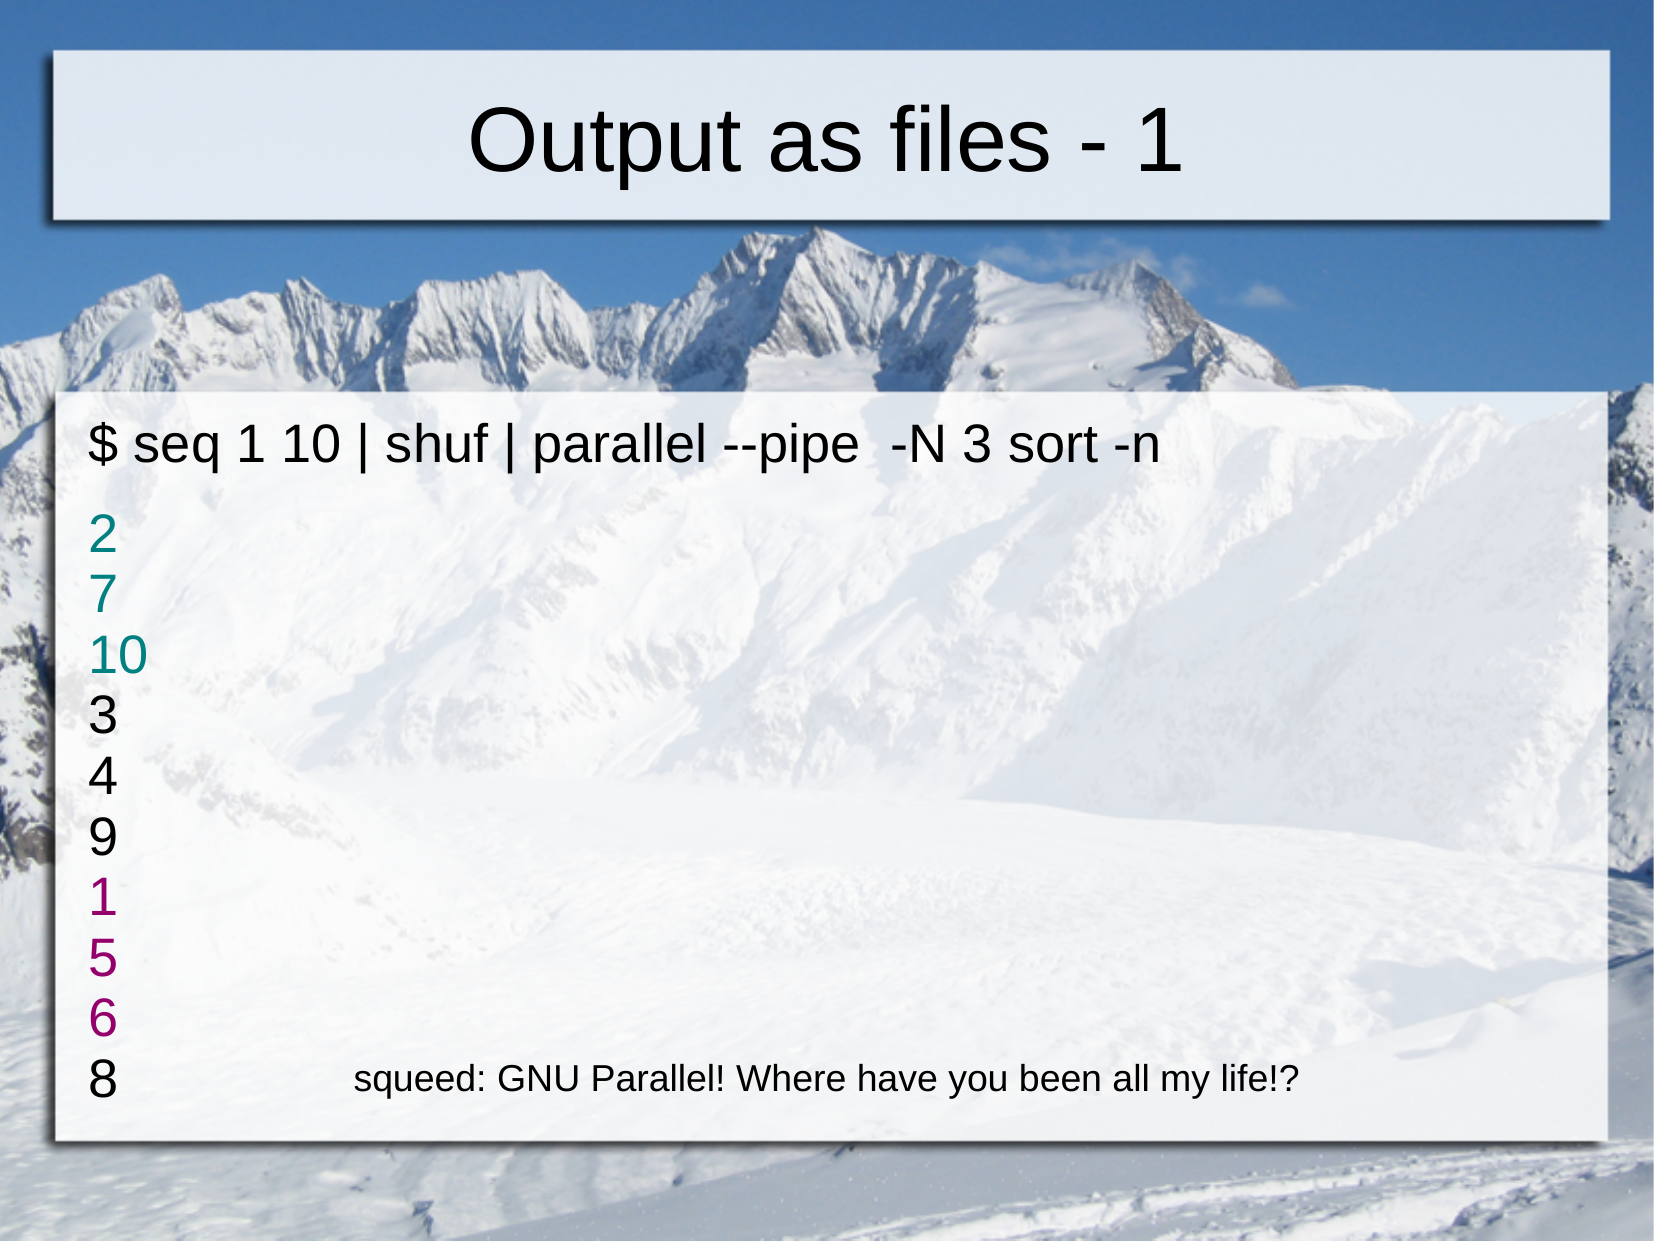

# Output as files - 1
$ seq 1 10 | shuf | parallel --pipe -N 3 sort -n
2
7
10
3
4
9
1
5
6
8
squeed: GNU Parallel! Where have you been all my life!?